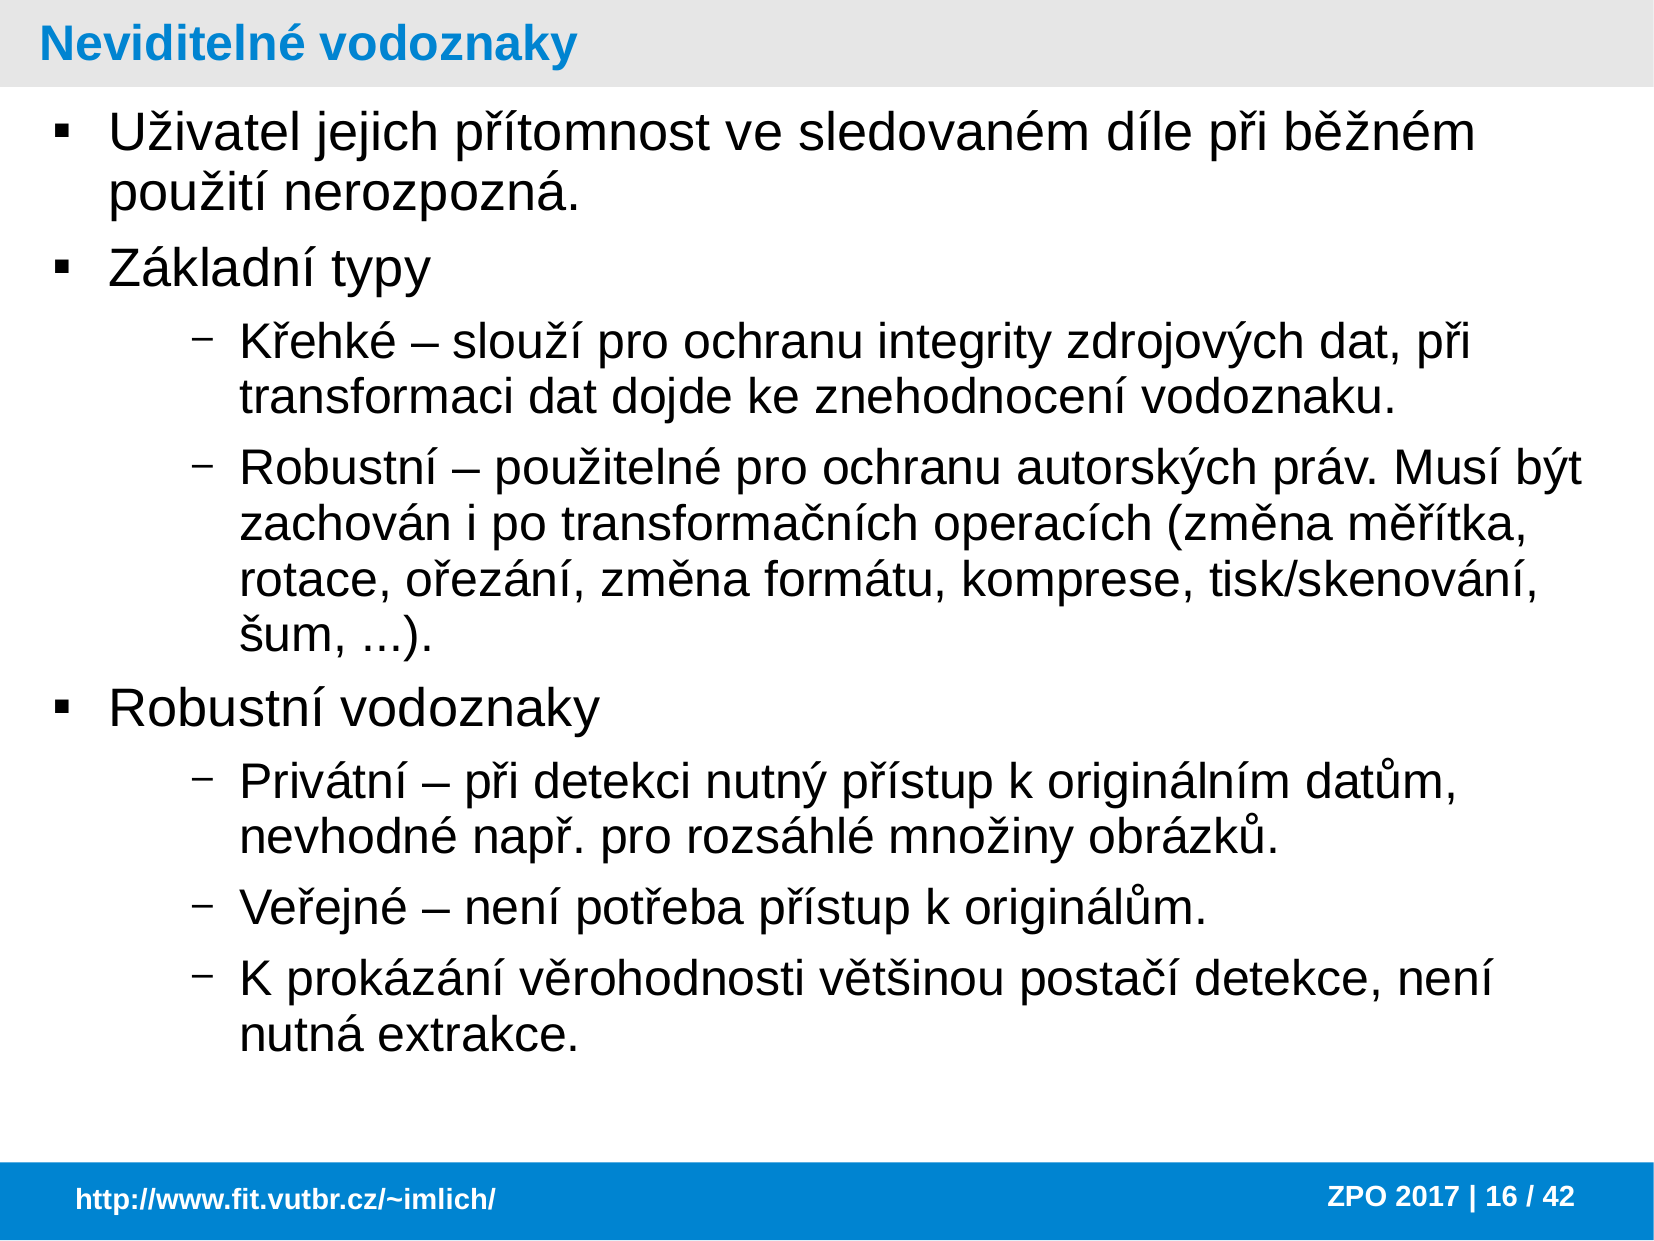

# Neviditelné vodoznaky
Uživatel jejich přítomnost ve sledovaném díle při běžném použití nerozpozná.
Základní typy
Křehké – slouží pro ochranu integrity zdrojových dat, při transformaci dat dojde ke znehodnocení vodoznaku.
Robustní – použitelné pro ochranu autorských práv. Musí být zachován i po transformačních operacích (změna měřítka, rotace, ořezání, změna formátu, komprese, tisk/skenování, šum, ...).
Robustní vodoznaky
Privátní – při detekci nutný přístup k originálním datům, nevhodné např. pro rozsáhlé množiny obrázků.
Veřejné – není potřeba přístup k originálům.
K prokázání věrohodnosti většinou postačí detekce, není nutná extrakce.